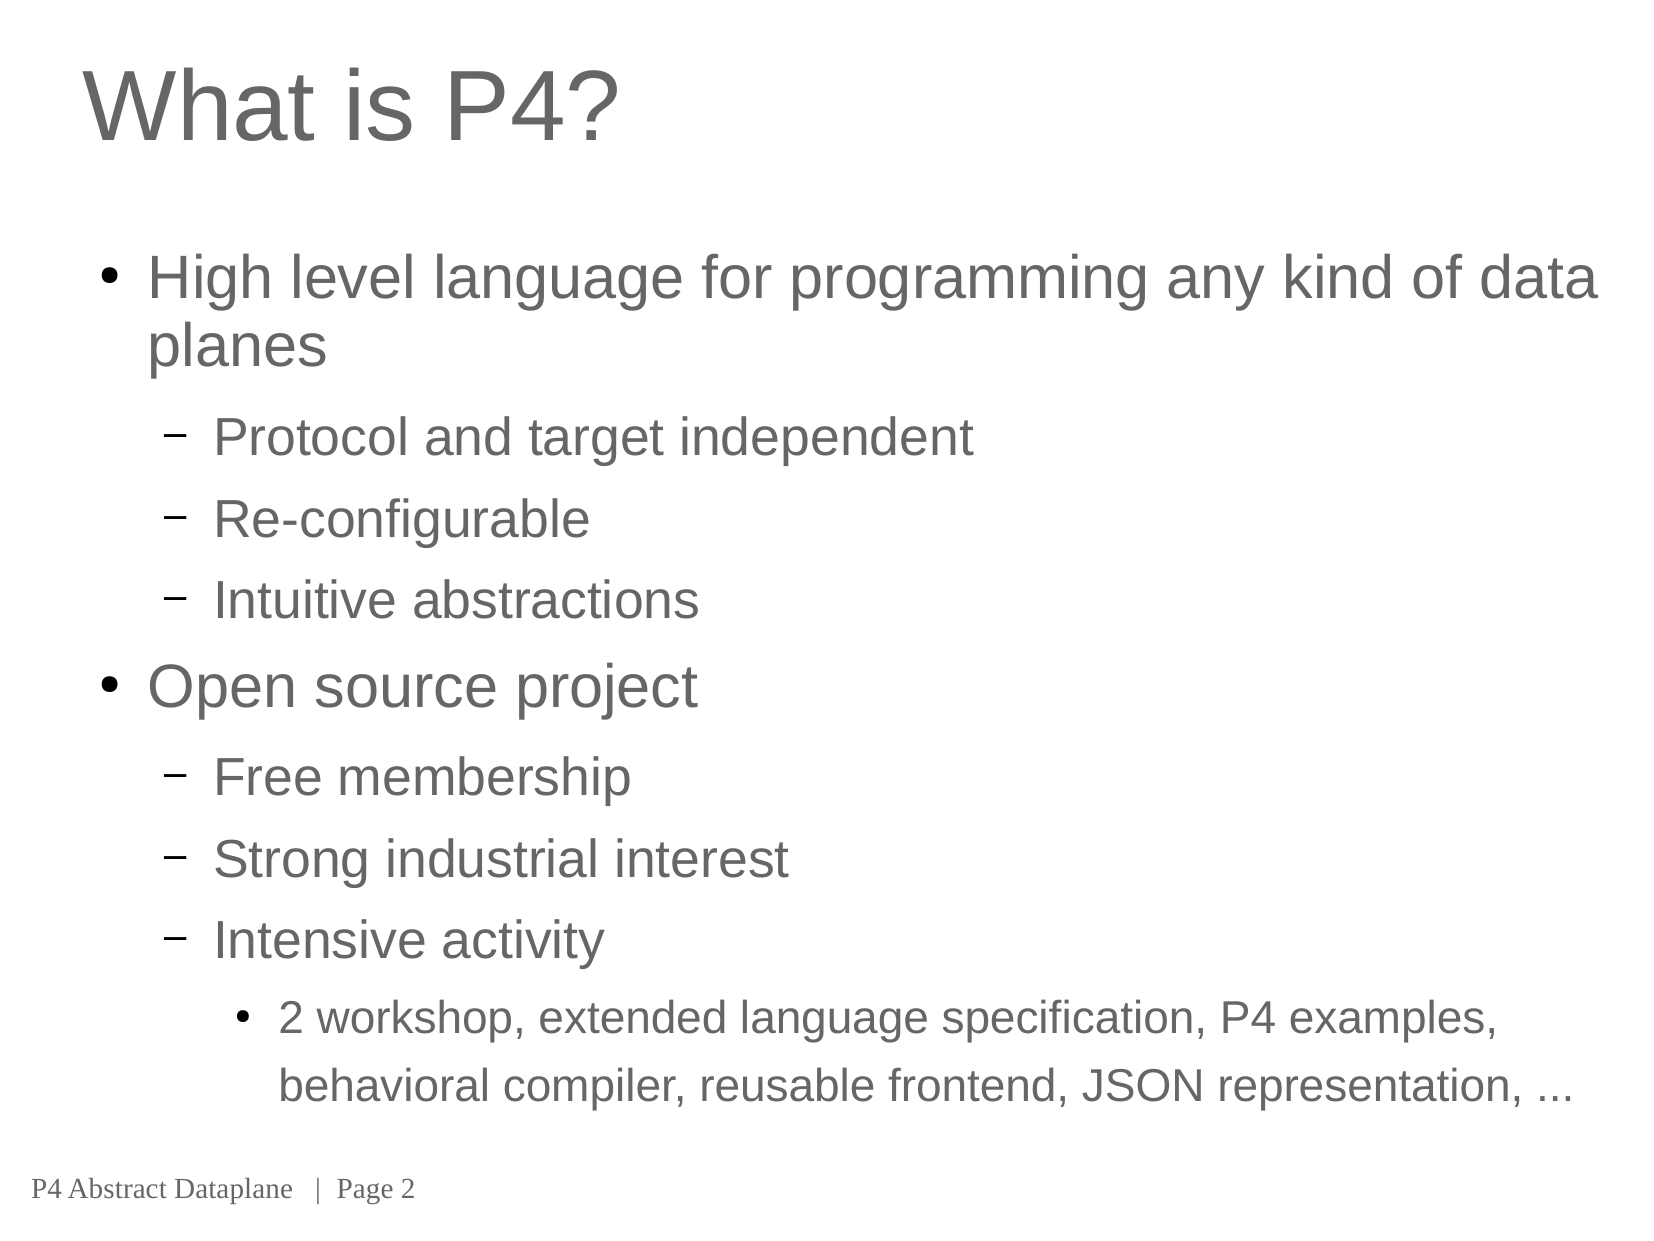

# What is P4?
High level language for programming any kind of data planes
Protocol and target independent
Re-configurable
Intuitive abstractions
Open source project
Free membership
Strong industrial interest
Intensive activity
2 workshop, extended language specification, P4 examples,
behavioral compiler, reusable frontend, JSON representation, ...
2
P4 Abstract Dataplane